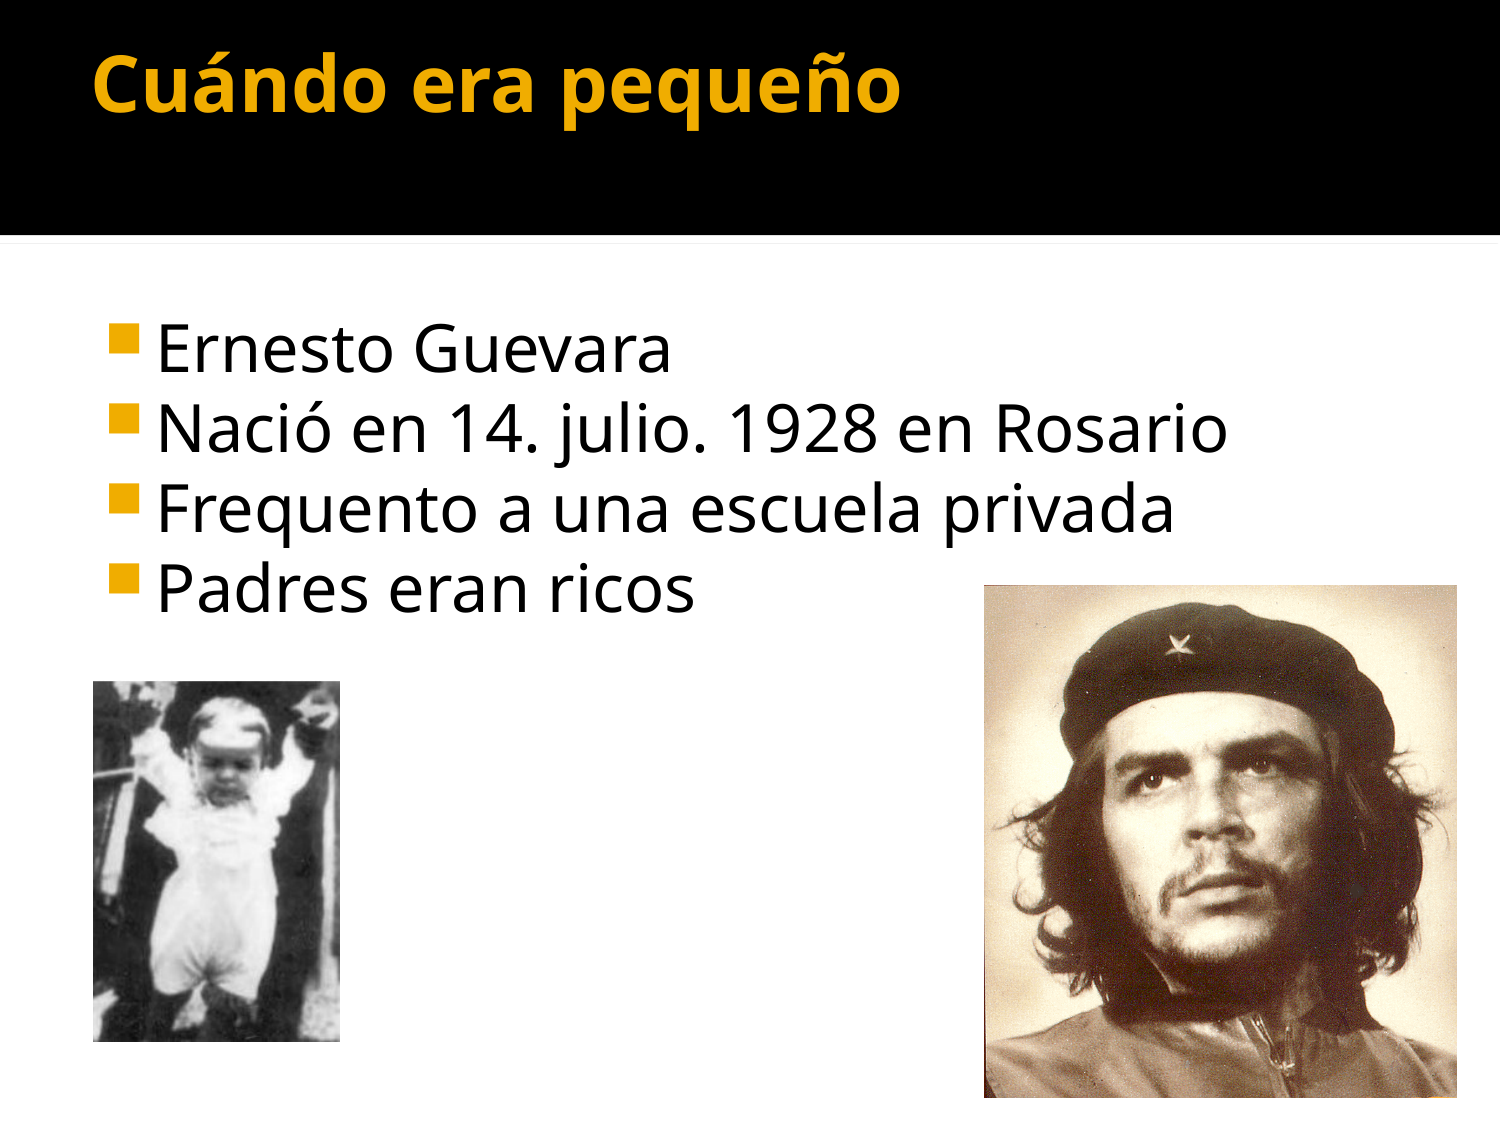

# Cuándo era pequeño
Ernesto Guevara
Nació en 14. julio. 1928 en Rosario
Frequento a una escuela privada
Padres eran ricos